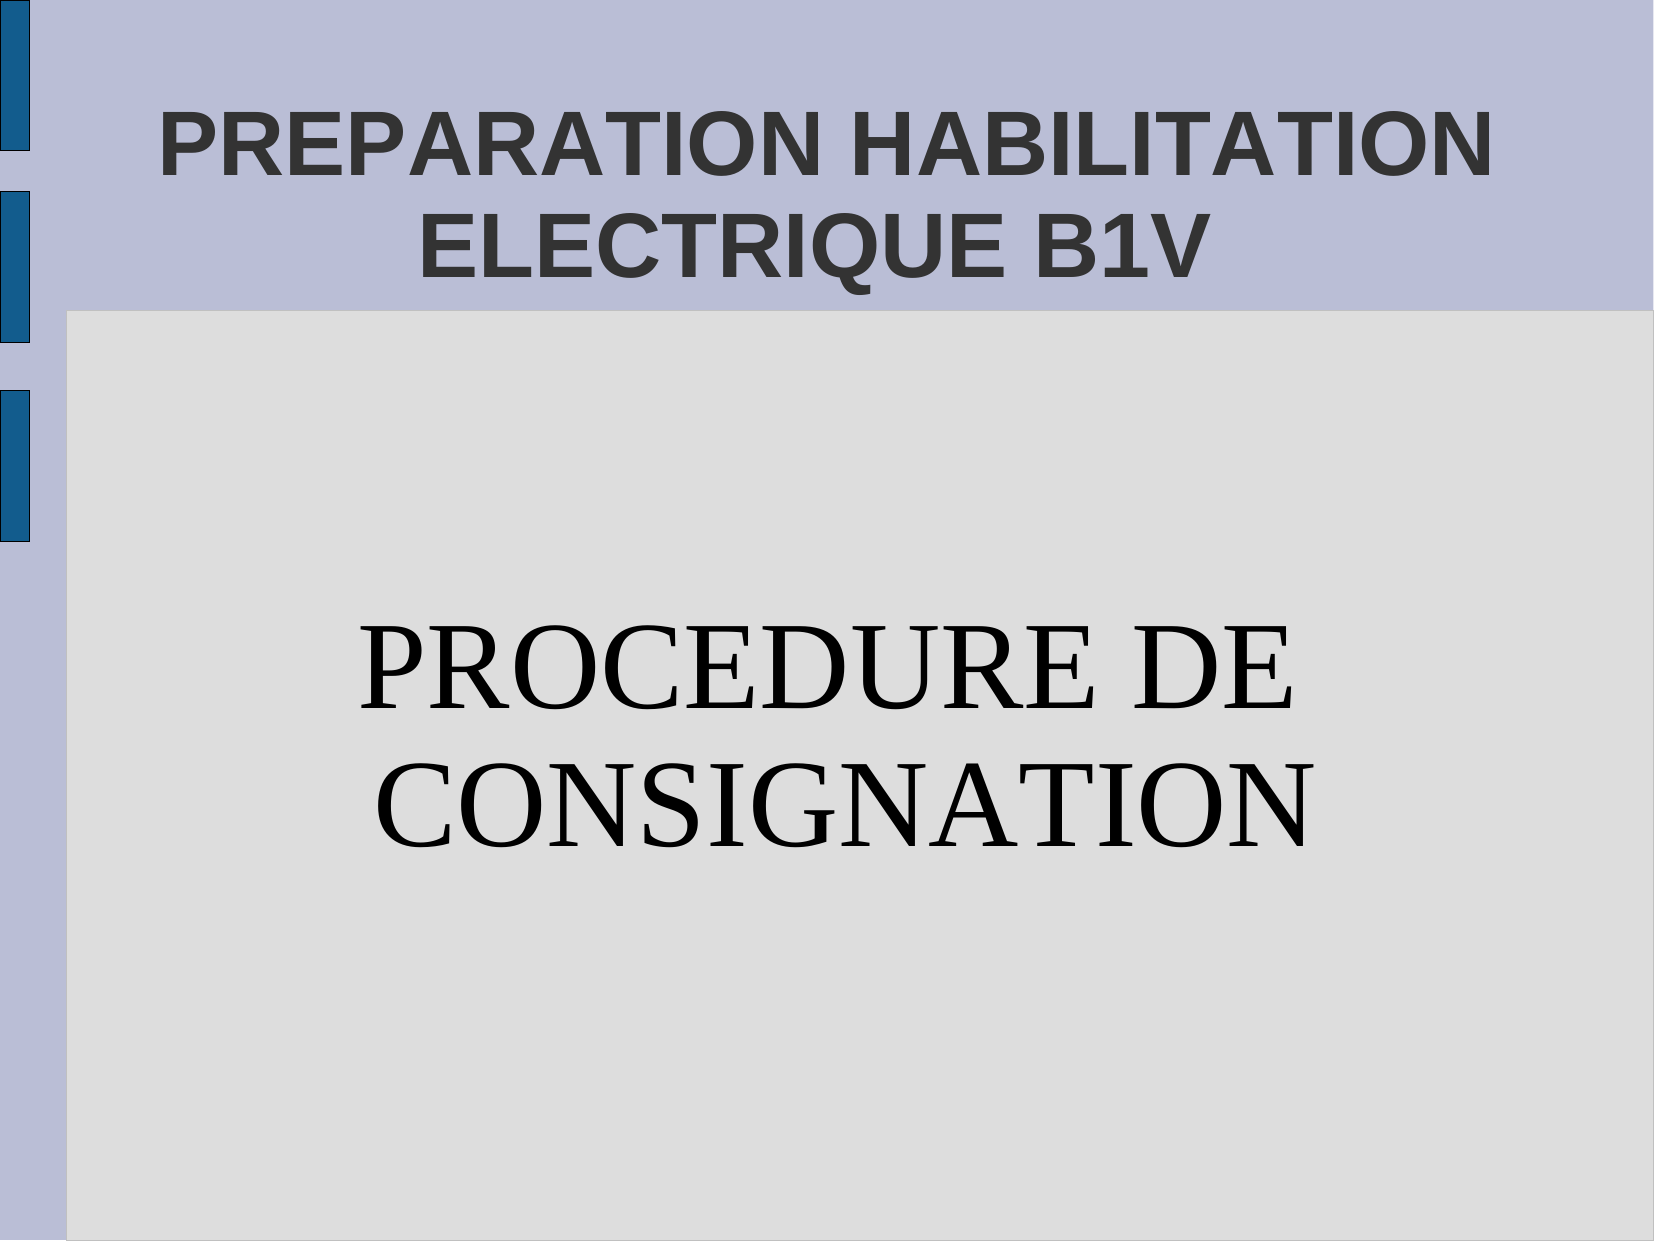

# PREPARATION HABILITATION ELECTRIQUE B1V
PROCEDURE DE CONSIGNATION